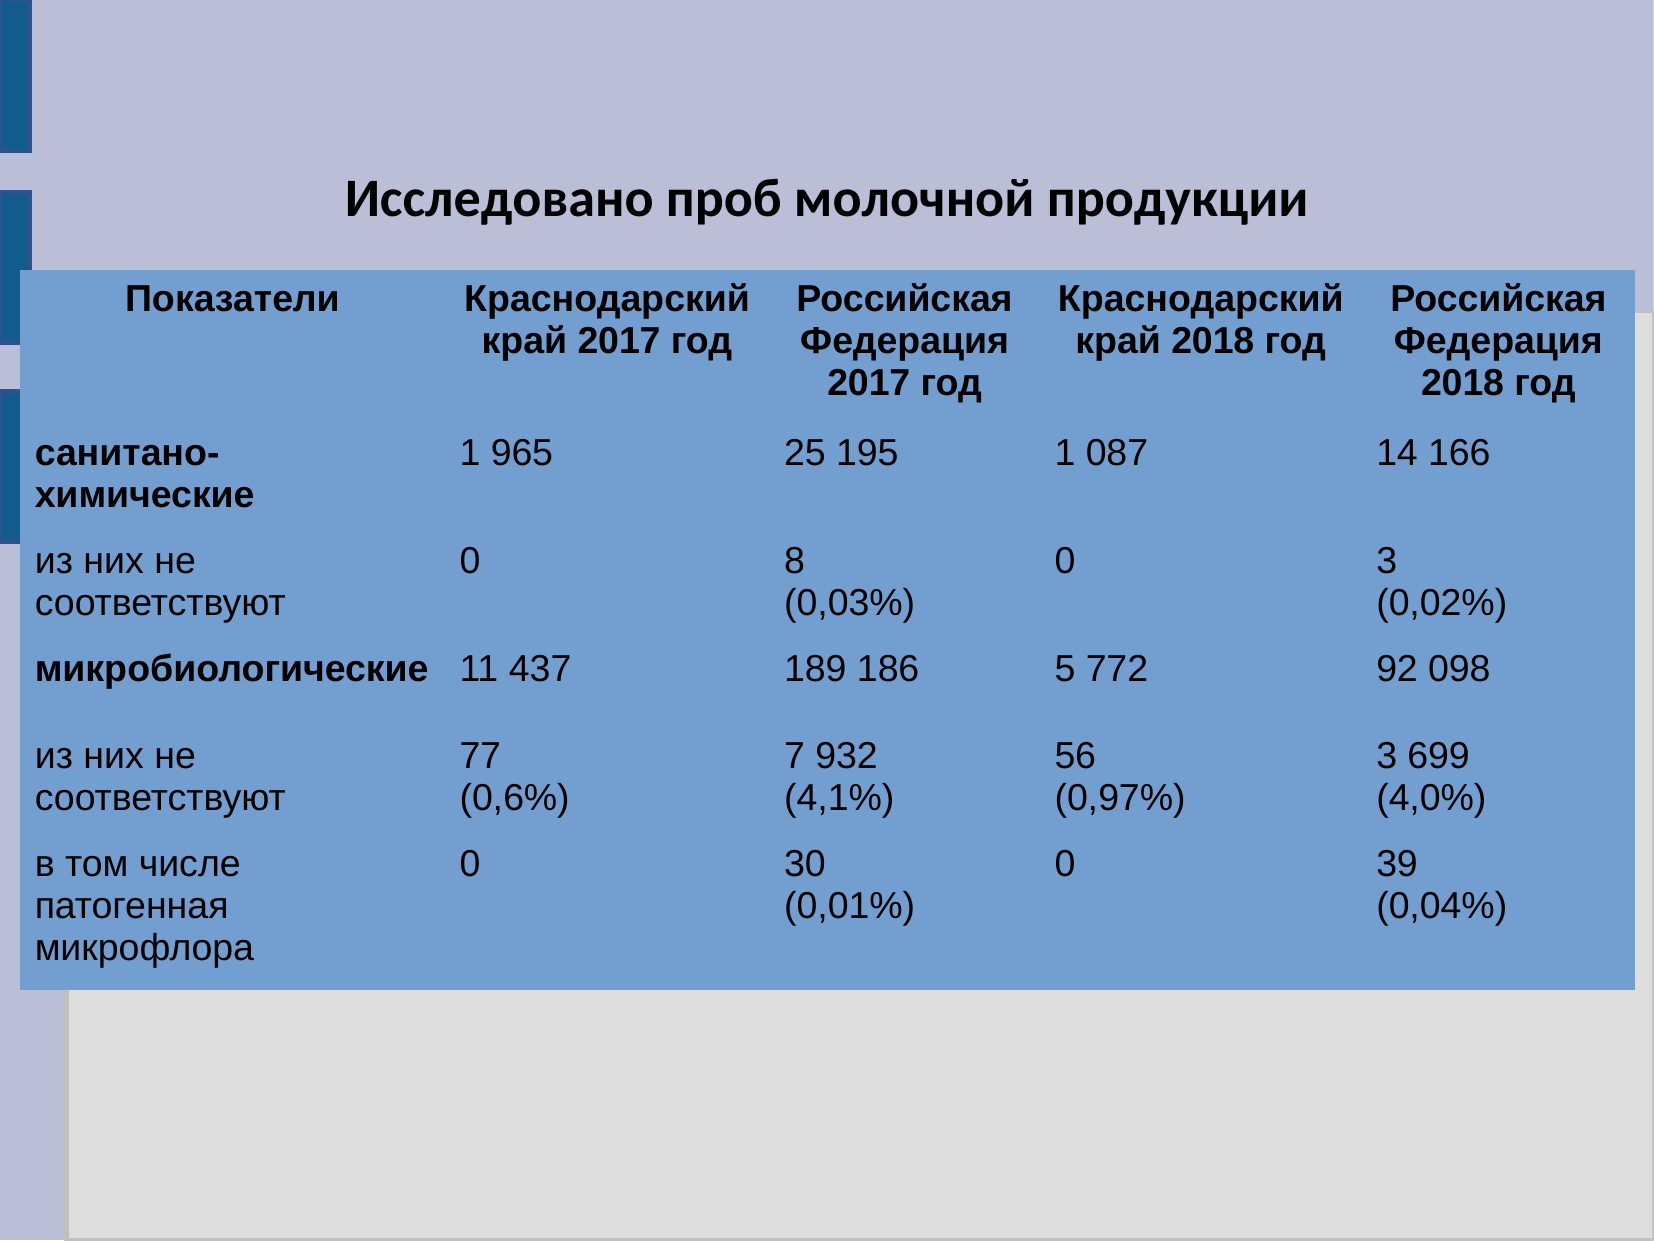

# Исследовано проб молочной продукции
| Показатели | Краснодарский край 2017 год | Российская Федерация 2017 год | Краснодарский край 2018 год | Российская Федерация 2018 год |
| --- | --- | --- | --- | --- |
| санитано-химические | 1 965 | 25 195 | 1 087 | 14 166 |
| из них не соответствуют | 0 | 8 (0,03%) | 0 | 3 (0,02%) |
| микробиологические | 11 437 | 189 186 | 5 772 | 92 098 |
| из них не соответствуют | 77 (0,6%) | 7 932 (4,1%) | 56 (0,97%) | 3 699 (4,0%) |
| в том числе патогенная микрофлора | 0 | 30 (0,01%) | 0 | 39 (0,04%) |